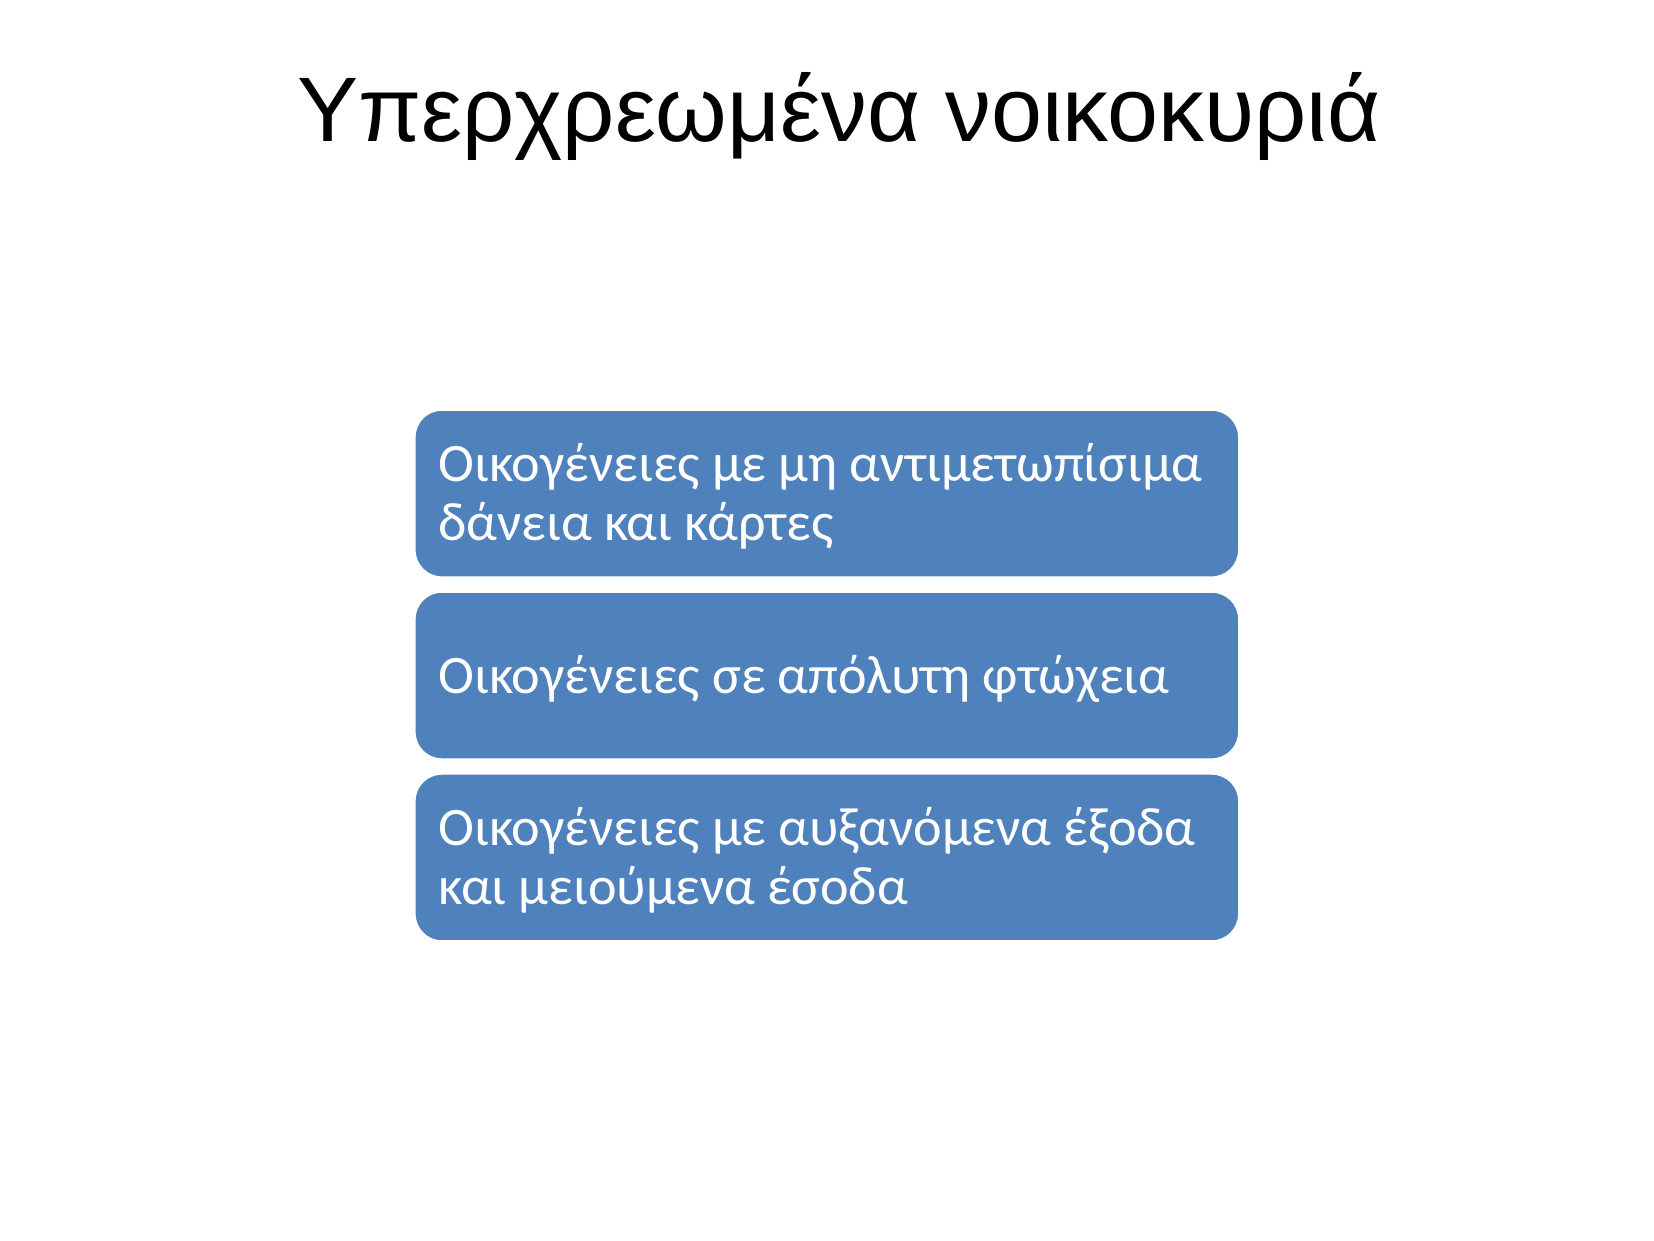

# Υπερχρεωμένα νοικοκυριά
Οικογένειες με μη αντιμετωπίσιμα δάνεια και κάρτες
Οικογένειες σε απόλυτη φτώχεια
Οικογένειες με αυξανόμενα έξοδα και μειούμενα έσοδα